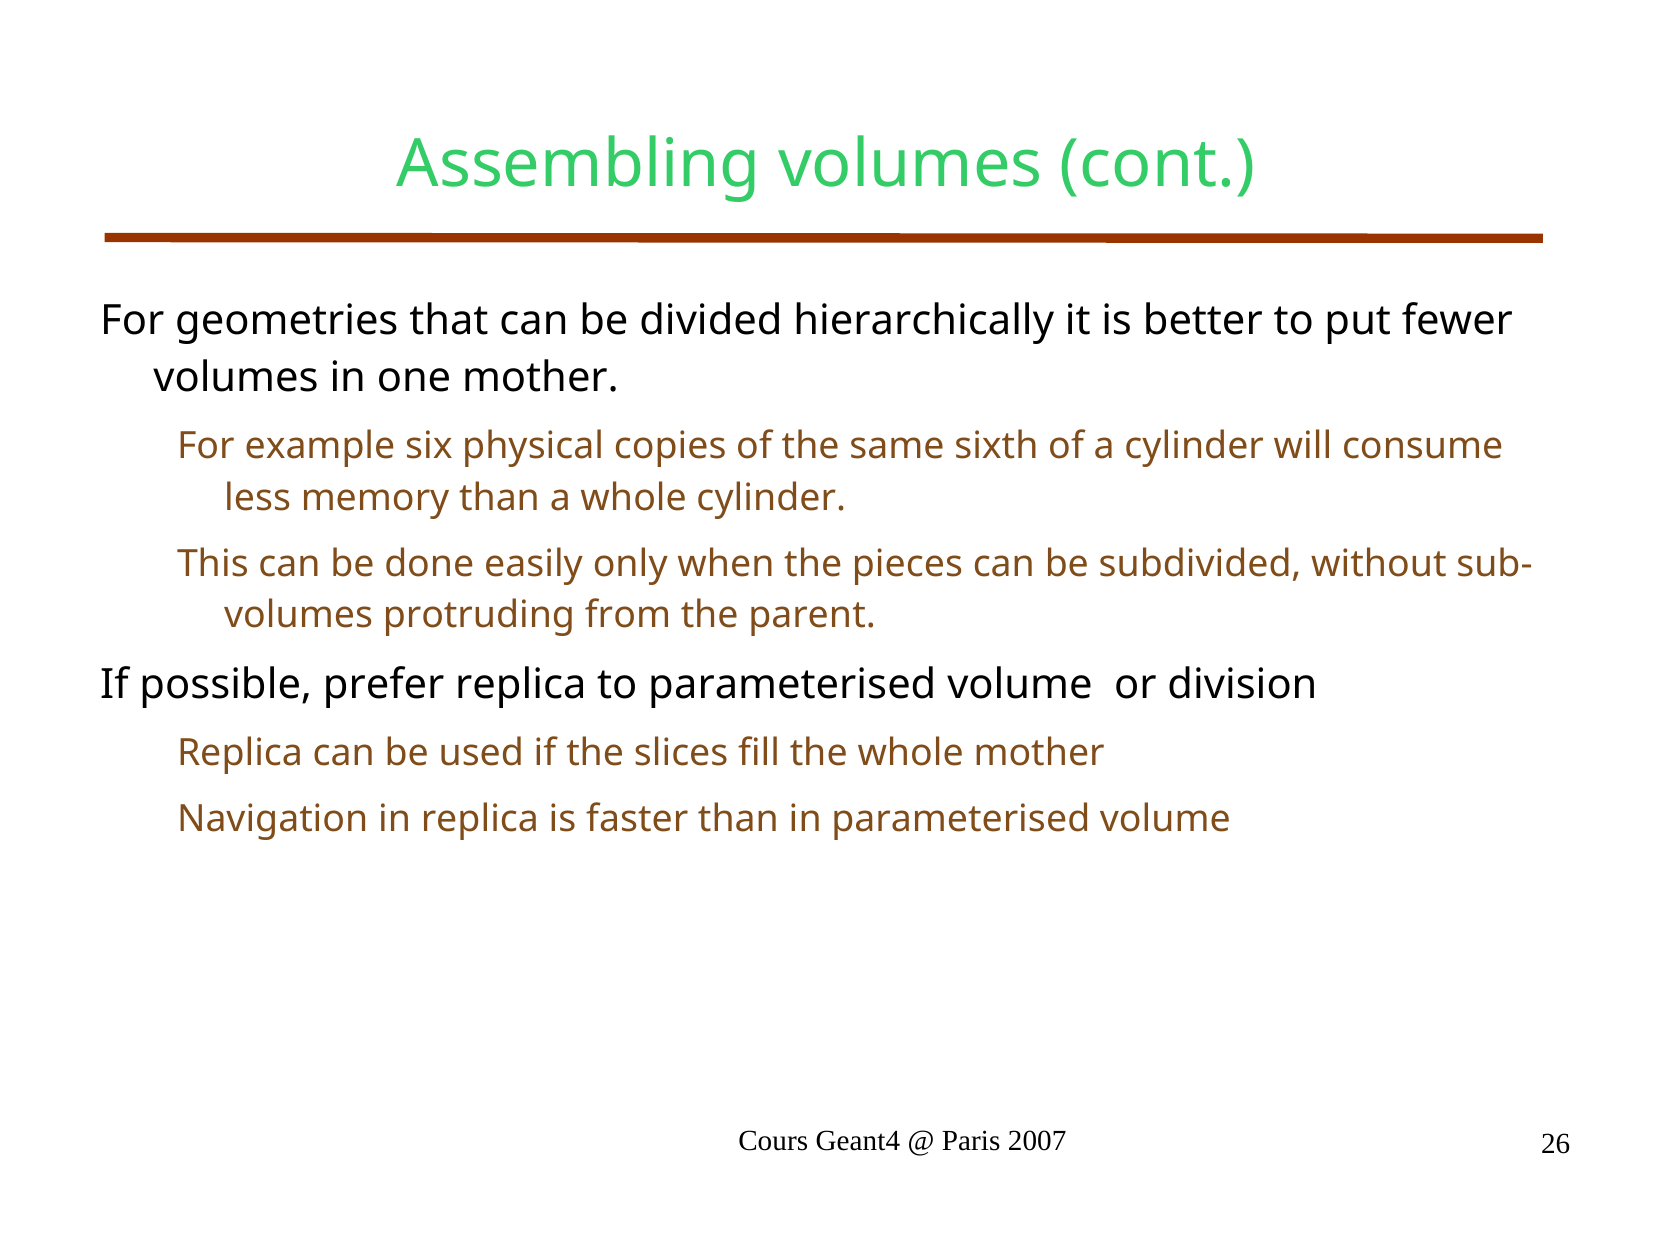

# Assembling volumes (cont.)
For geometries that can be divided hierarchically it is better to put fewer volumes in one mother.
For example six physical copies of the same sixth of a cylinder will consume less memory than a whole cylinder.
This can be done easily only when the pieces can be subdivided, without sub-volumes protruding from the parent.
If possible, prefer replica to parameterised volume or division
Replica can be used if the slices fill the whole mother
Navigation in replica is faster than in parameterised volume
Cours Geant4 @ Paris 2007
26